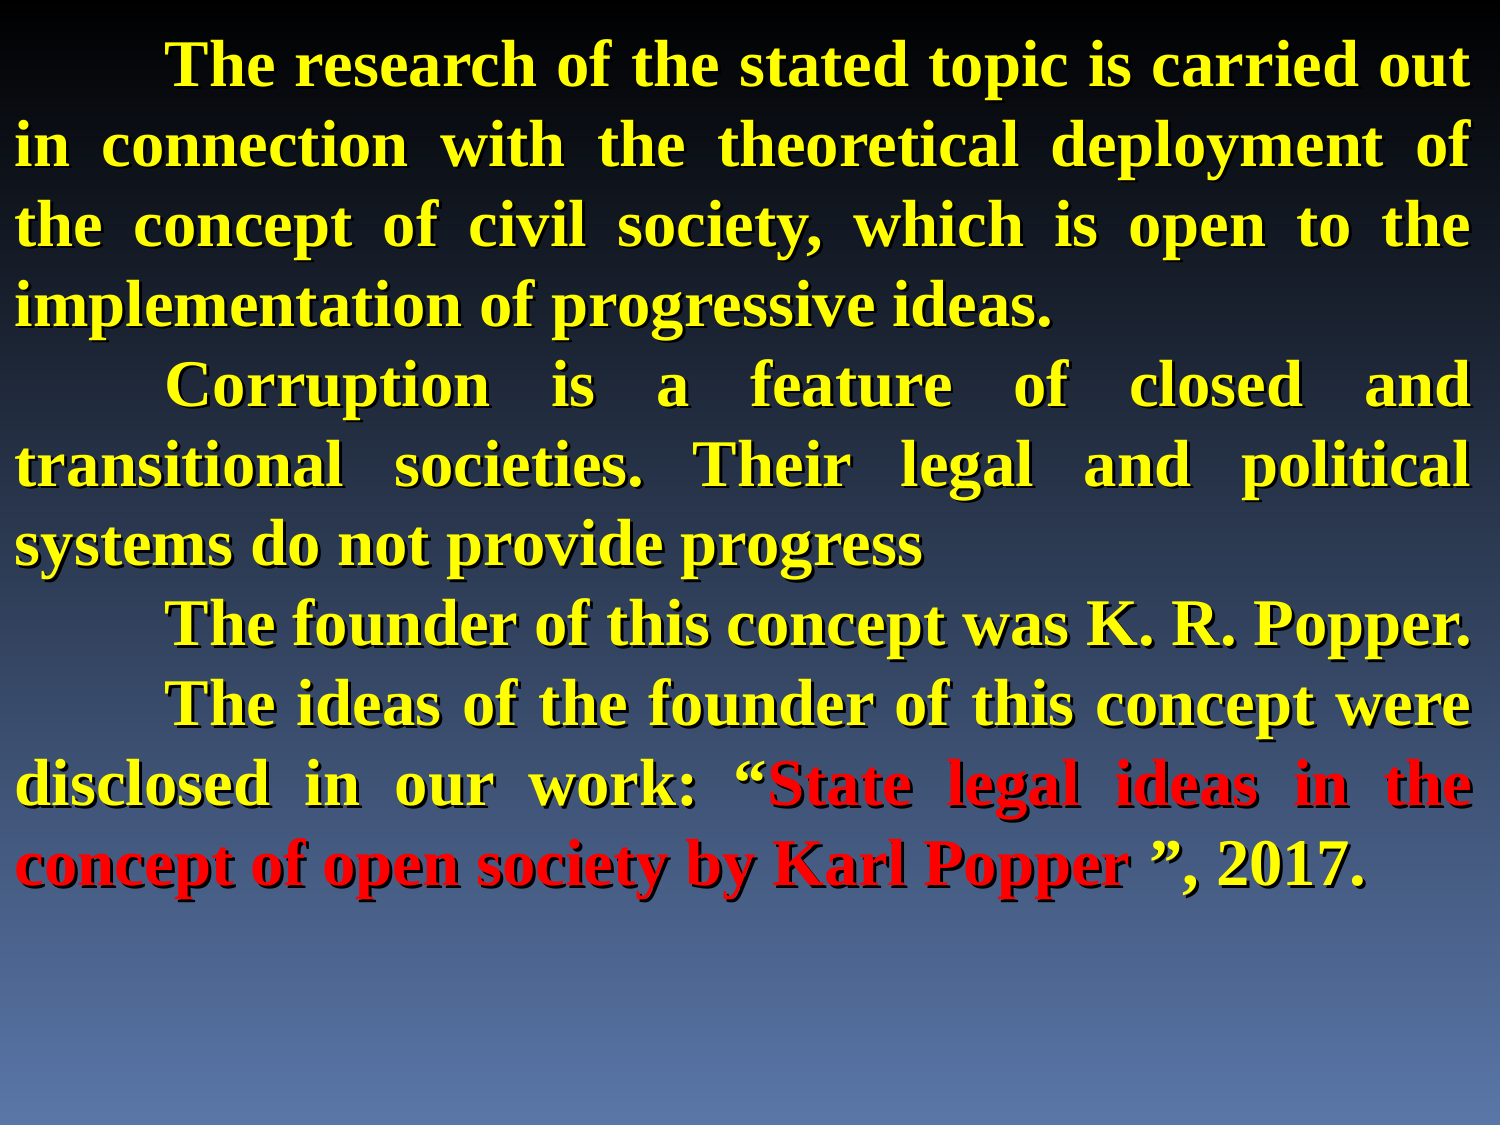

The research of the stated topic is carried out in connection with the theoretical deployment of the concept of civil society, which is open to the implementation of progressive ideas.
	Corruption is a feature of closed and transitional societies. Their legal and political systems do not provide progress
	The founder of this concept was K. R. Popper.
	The ideas of the founder of this concept were disclosed in our work: “State legal ideas in the concept of open society by Karl Popper ”, 2017.